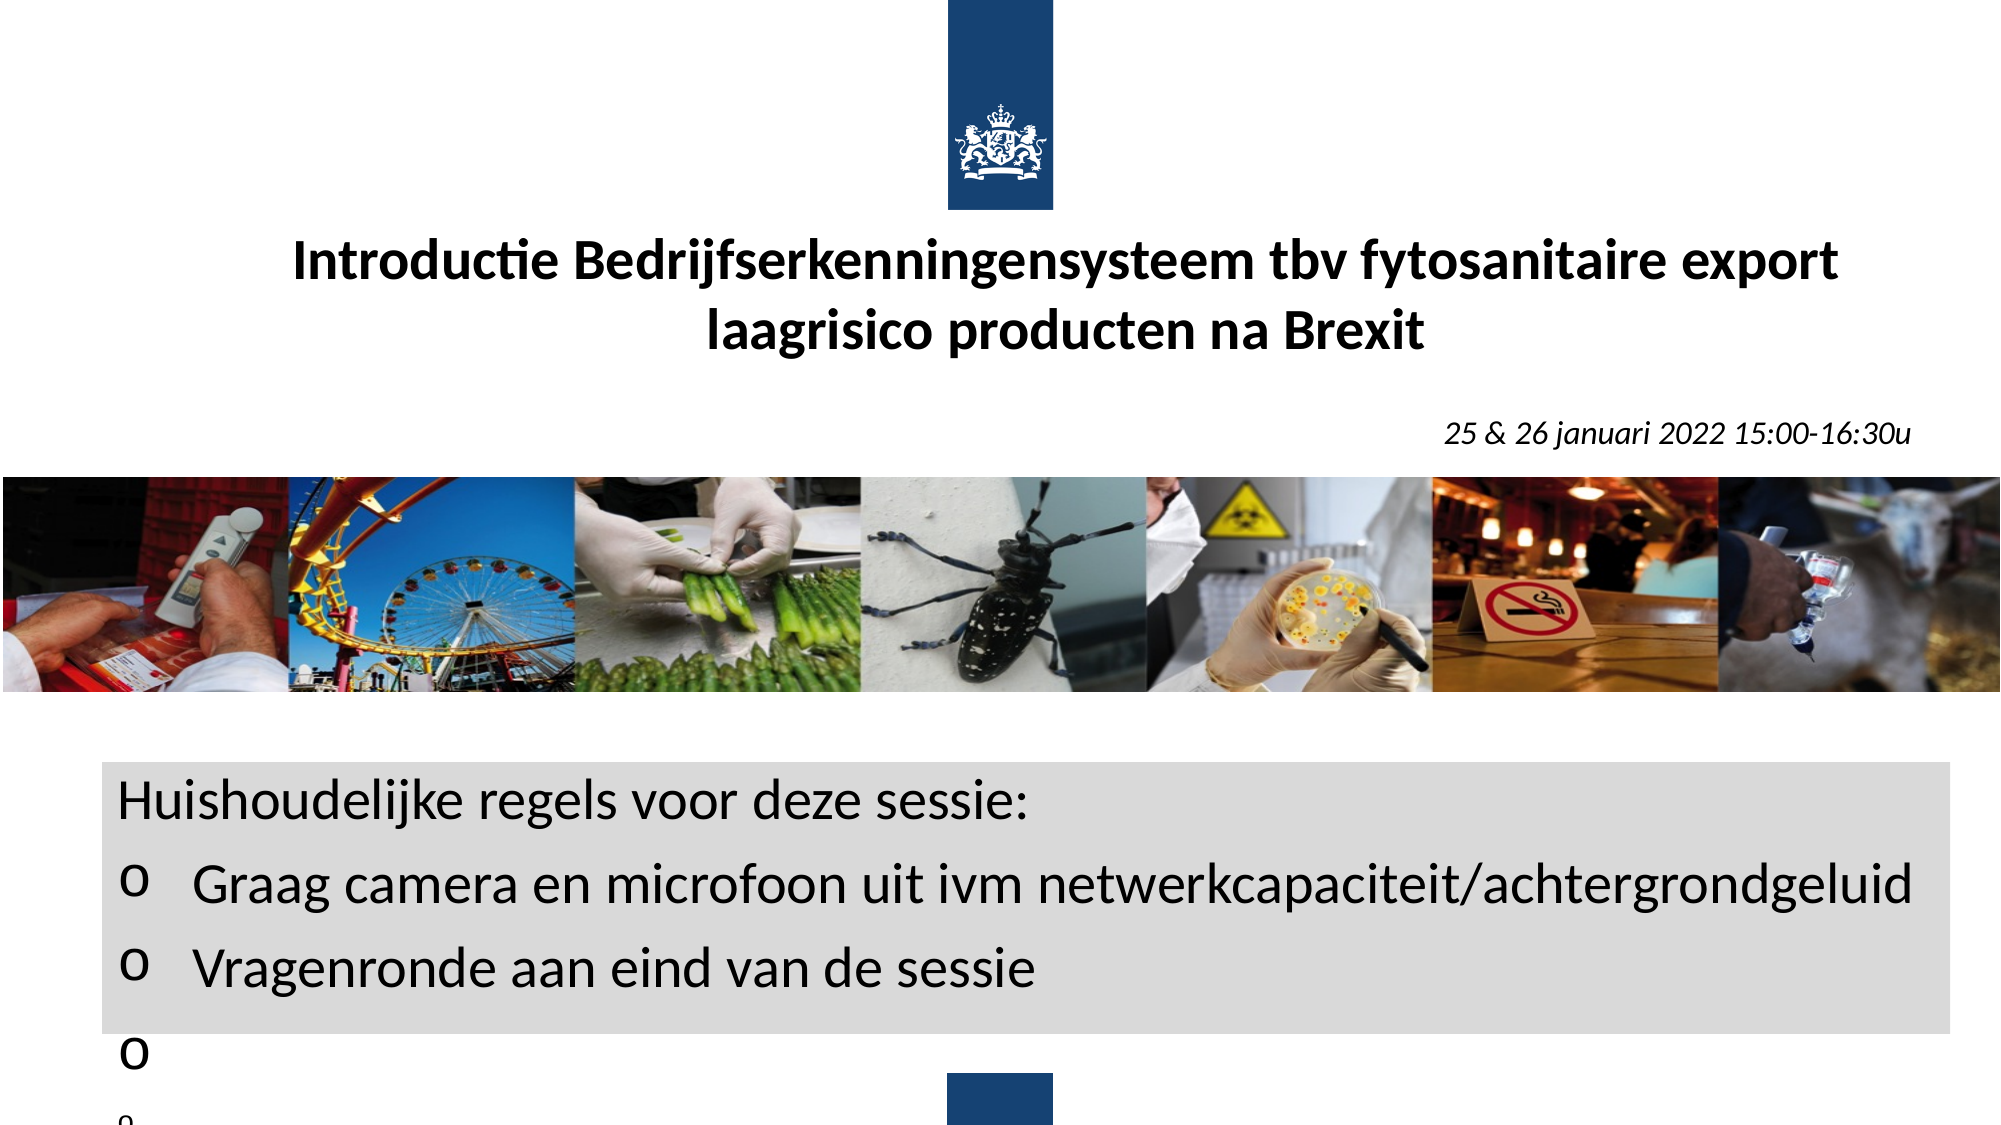

#
Introductie Bedrijfserkenningensysteem tbv fytosanitaire export laagrisico producten na Brexit
25 & 26 januari 2022 15:00-16:30u
Huishoudelijke regels voor deze sessie:
Graag camera en microfoon uit ivm netwerkcapaciteit/achtergrondgeluid
Vragenronde aan eind van de sessie